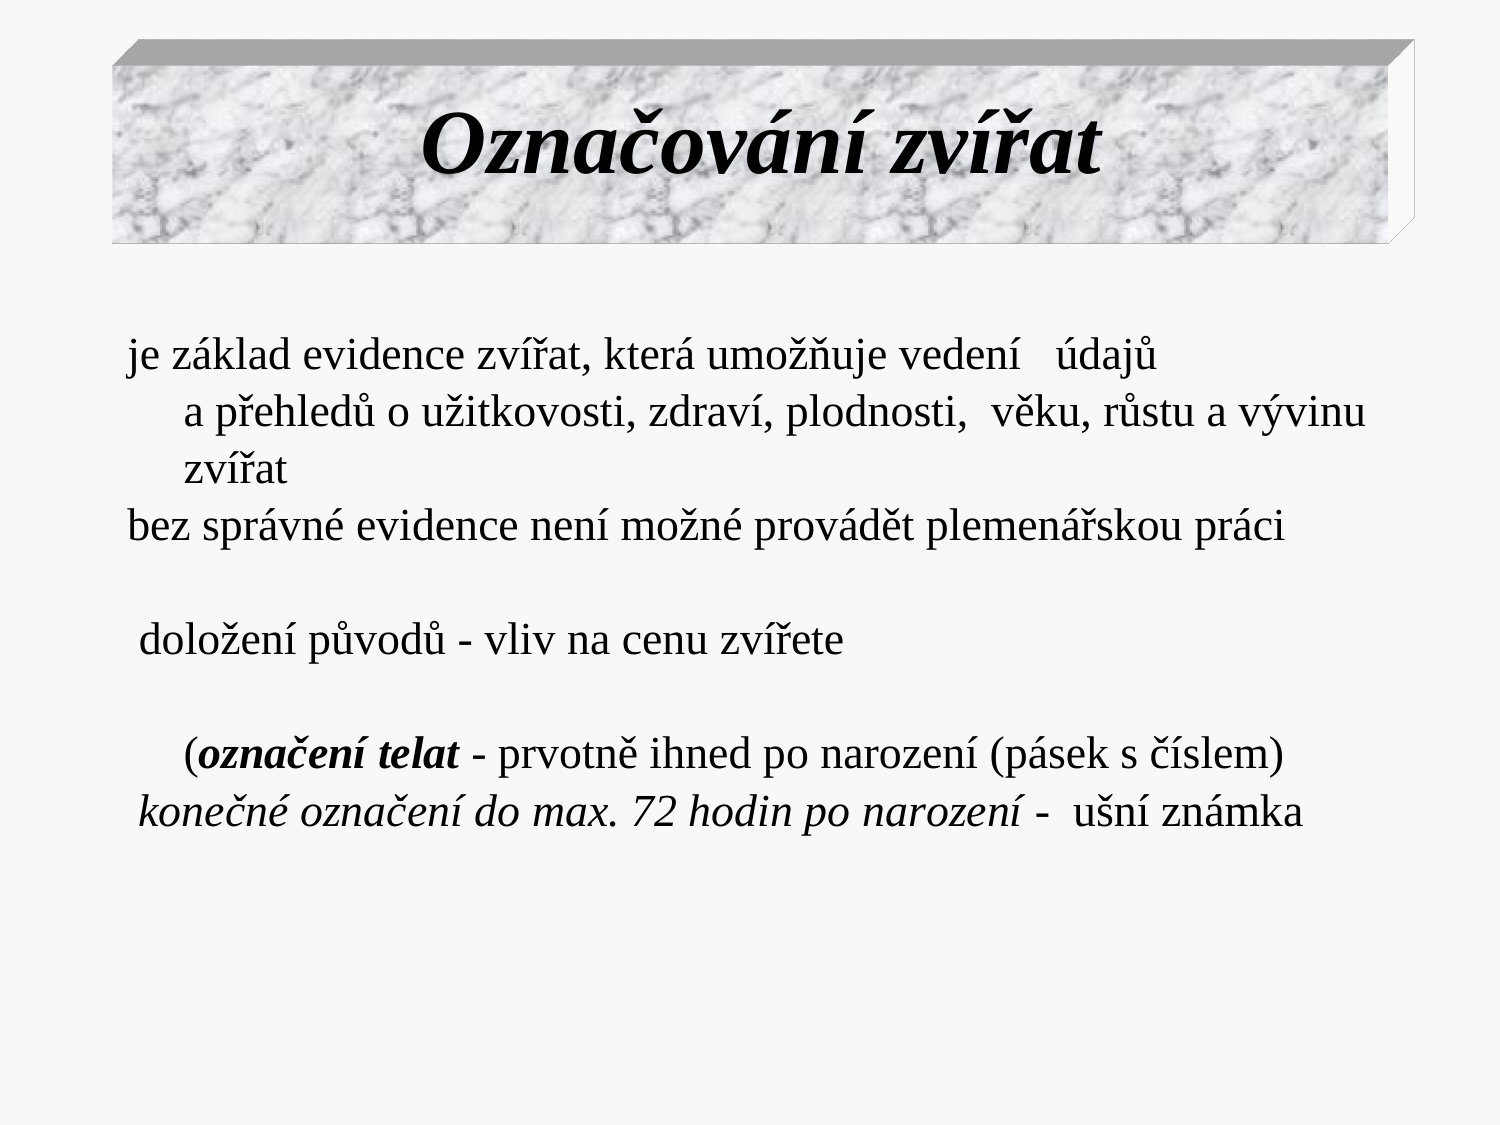

# Označování zvířat
je základ evidence zvířat, která umožňuje vedení údajů
	a přehledů o užitkovosti, zdraví, plodnosti, věku, růstu a vývinu
	zvířat
bez správné evidence není možné provádět plemenářskou práci
 doložení původů - vliv na cenu zvířete
	(označení telat - prvotně ihned po narození (pásek s číslem)
 konečné označení do max. 72 hodin po narození - ušní známka